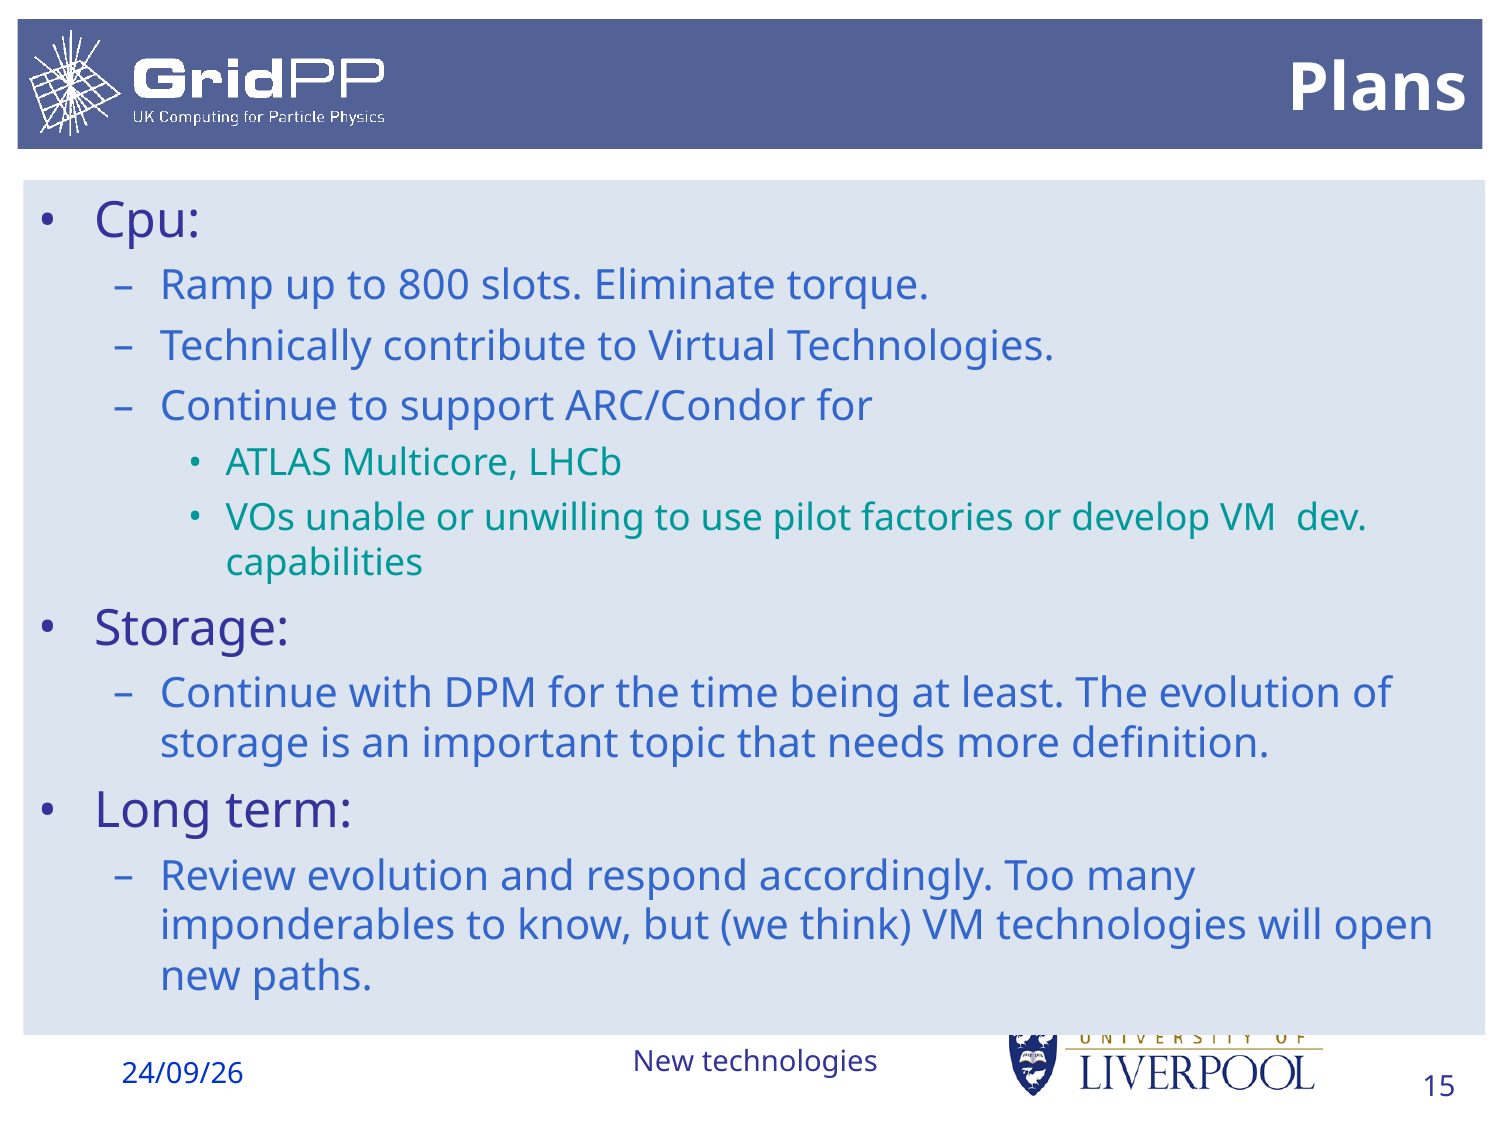

# Plans
Cpu:
Ramp up to 800 slots. Eliminate torque.
Technically contribute to Virtual Technologies.
Continue to support ARC/Condor for
ATLAS Multicore, LHCb
VOs unable or unwilling to use pilot factories or develop VM dev. capabilities
Storage:
Continue with DPM for the time being at least. The evolution of storage is an important topic that needs more definition.
Long term:
Review evolution and respond accordingly. Too many imponderables to know, but (we think) VM technologies will open new paths.
New technologies